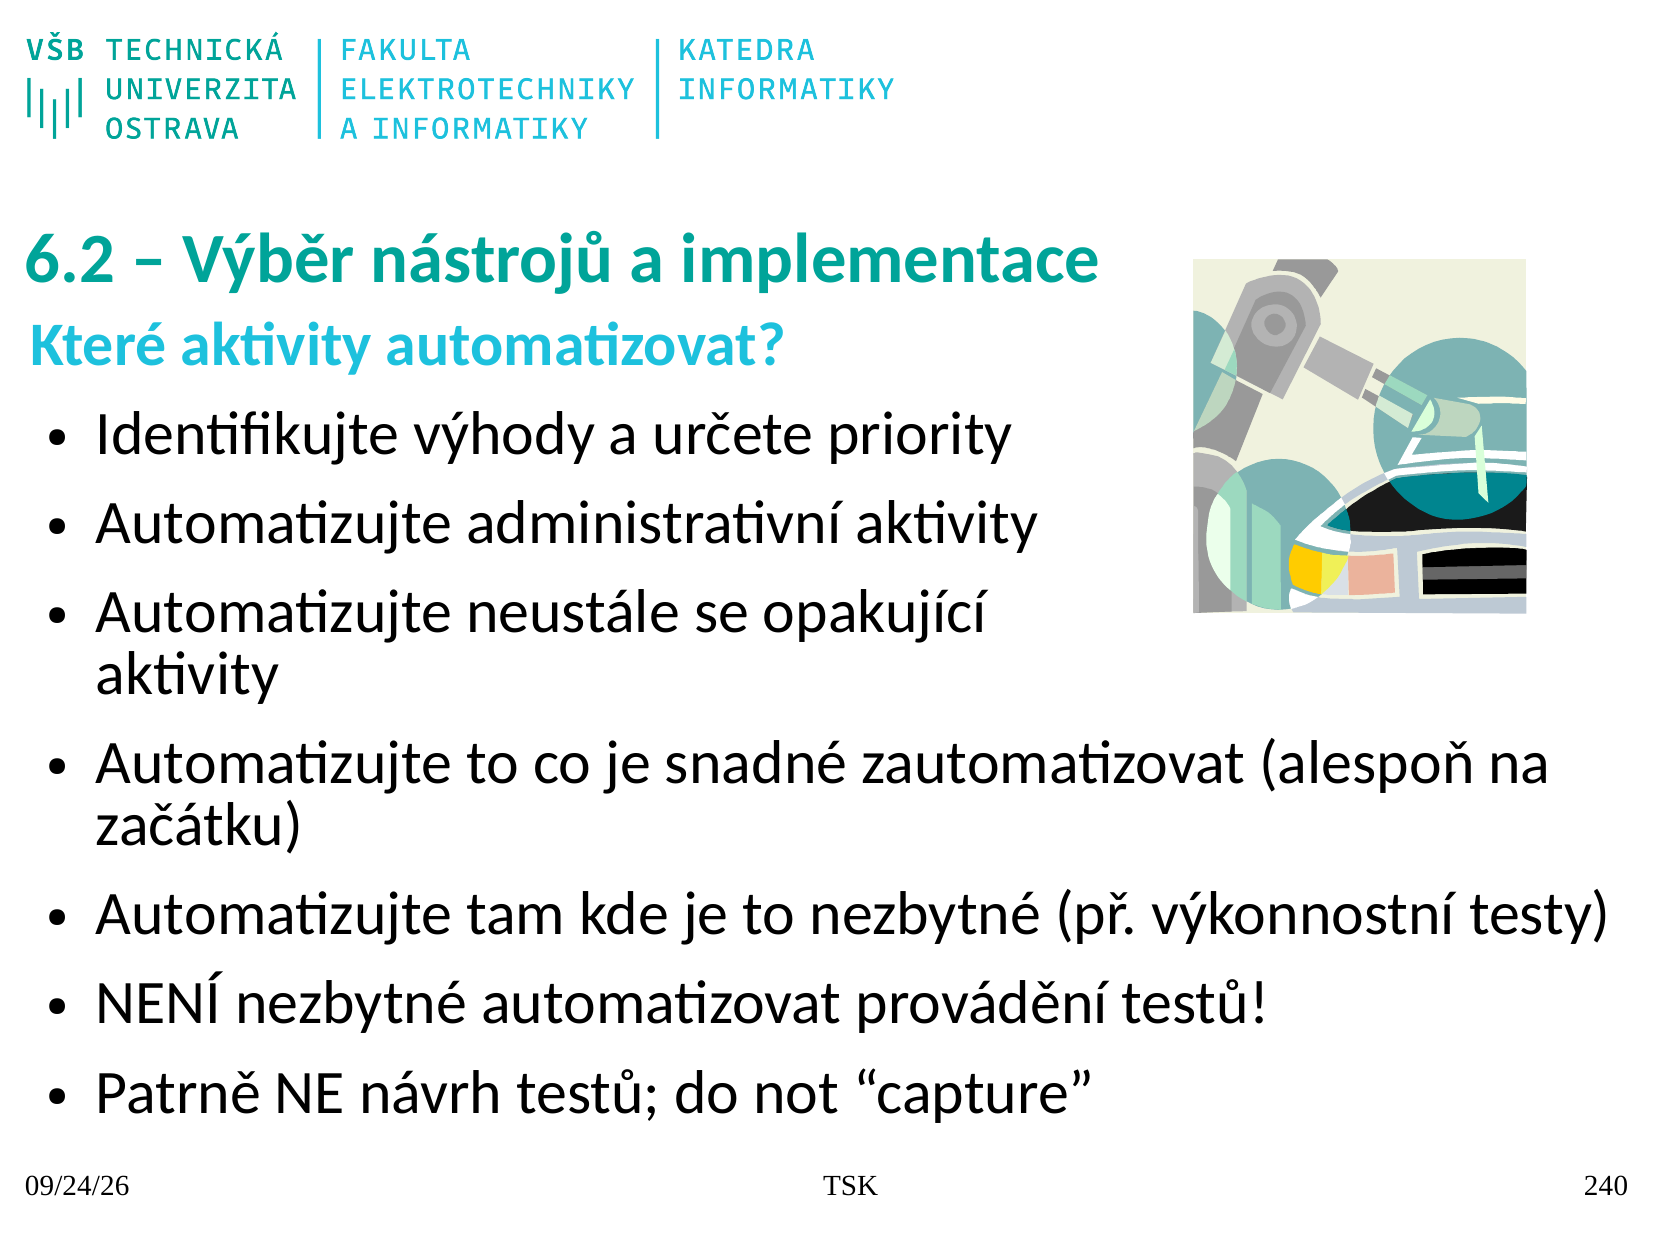

# 6.2 – Výběr nástrojů a implementace
Které aktivity automatizovat?
Identifikujte výhody a určete priority
Automatizujte administrativní aktivity
Automatizujte neustále se opakující
aktivity
Automatizujte to co je snadné zautomatizovat (alespoň na začátku)
Automatizujte tam kde je to nezbytné (př. výkonnostní testy)
NENÍ nezbytné automatizovat provádění testů!
Patrně NE návrh testů; do not “capture”
TSK
240